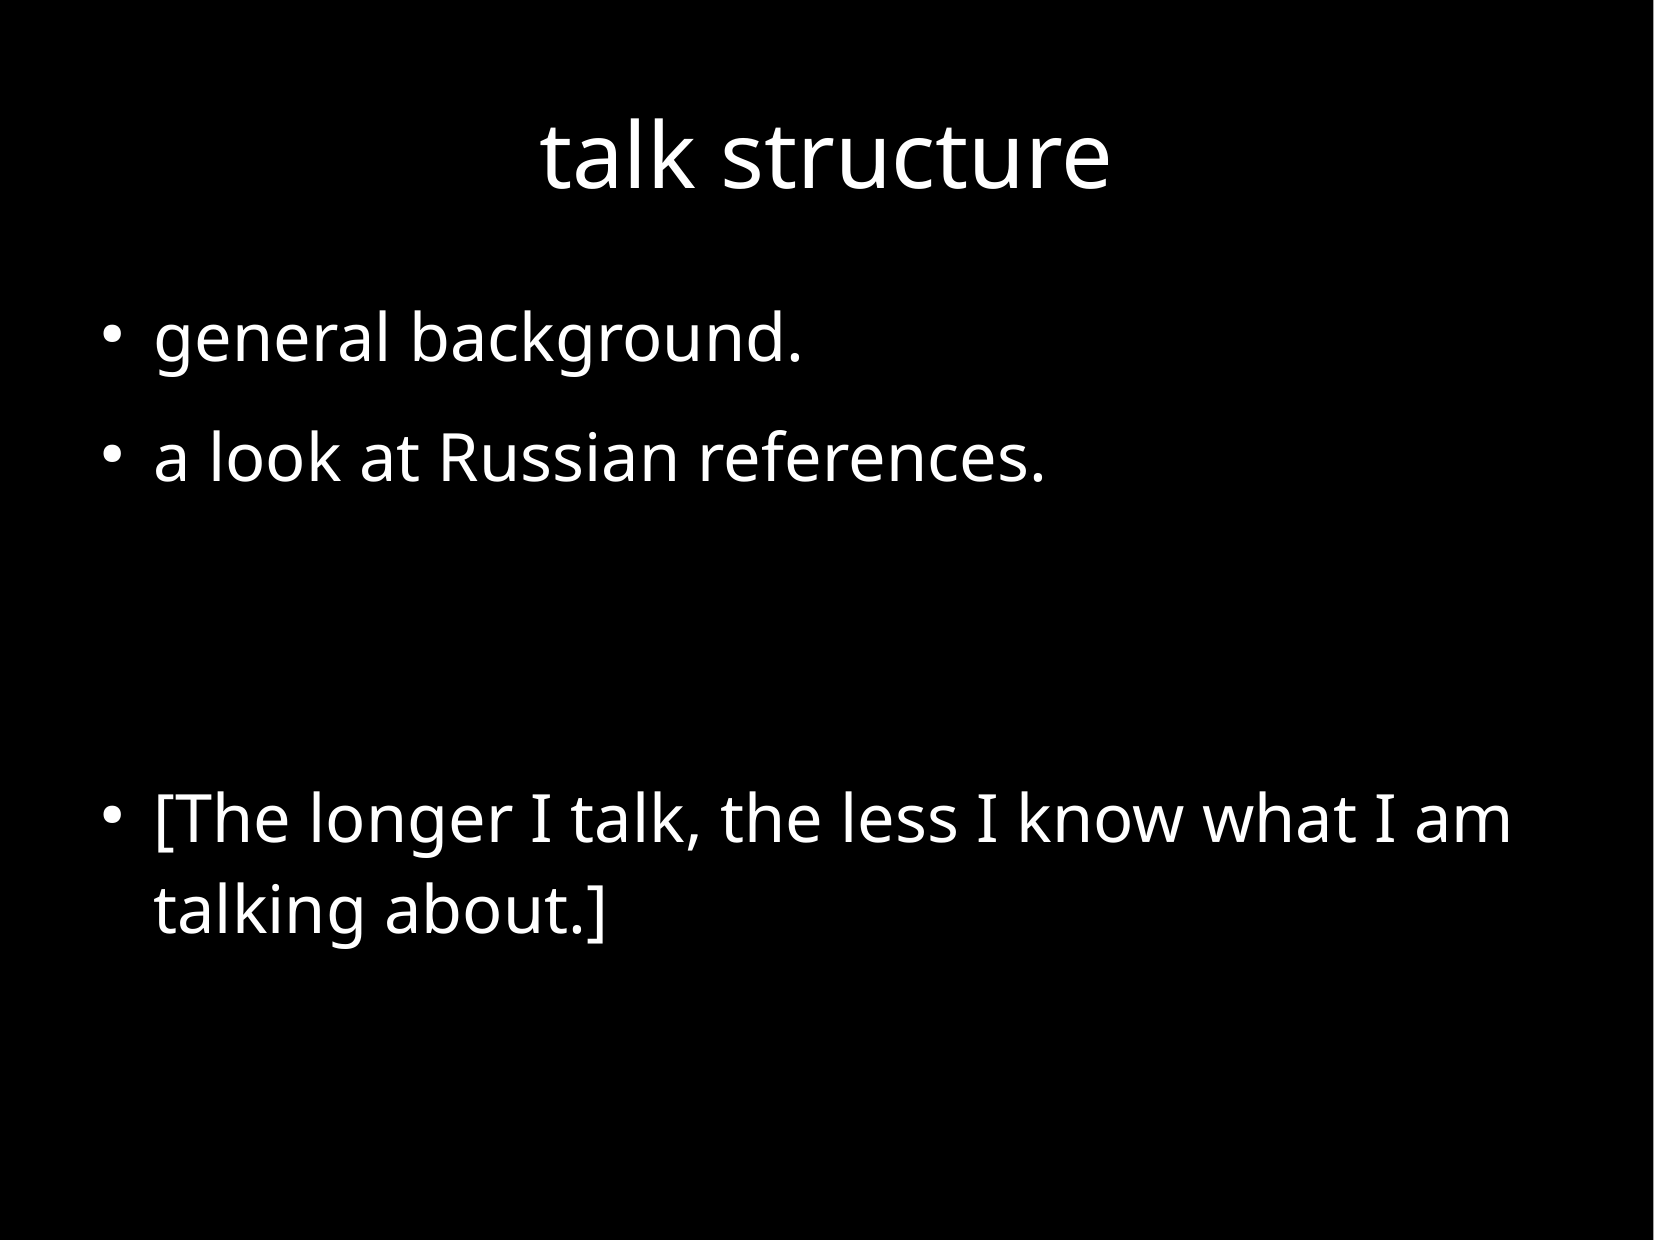

# talk structure
general background.
a look at Russian references.
[The longer I talk, the less I know what I am talking about.]